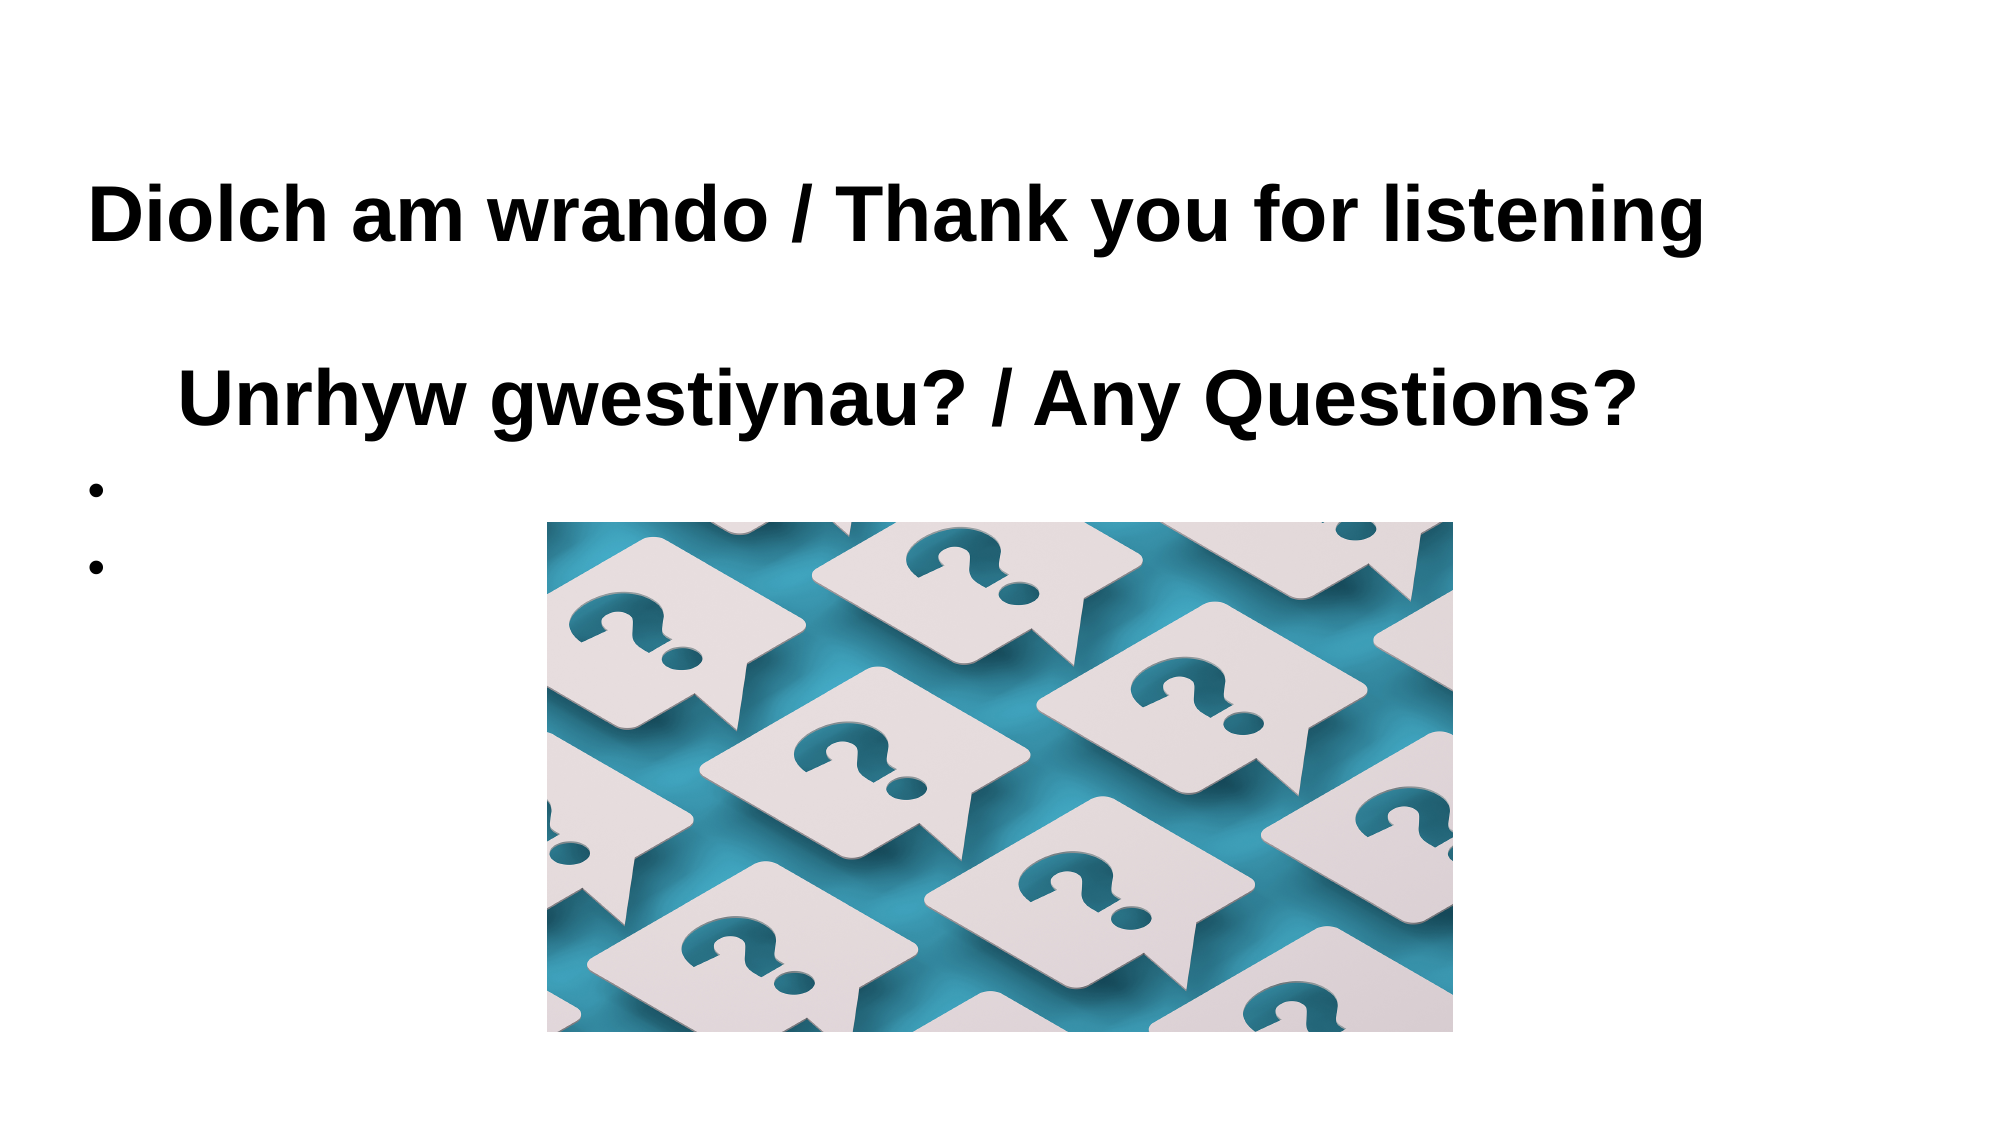

Diolch am wrando / Thank you for listening
Unrhyw gwestiynau? / Any Questions?